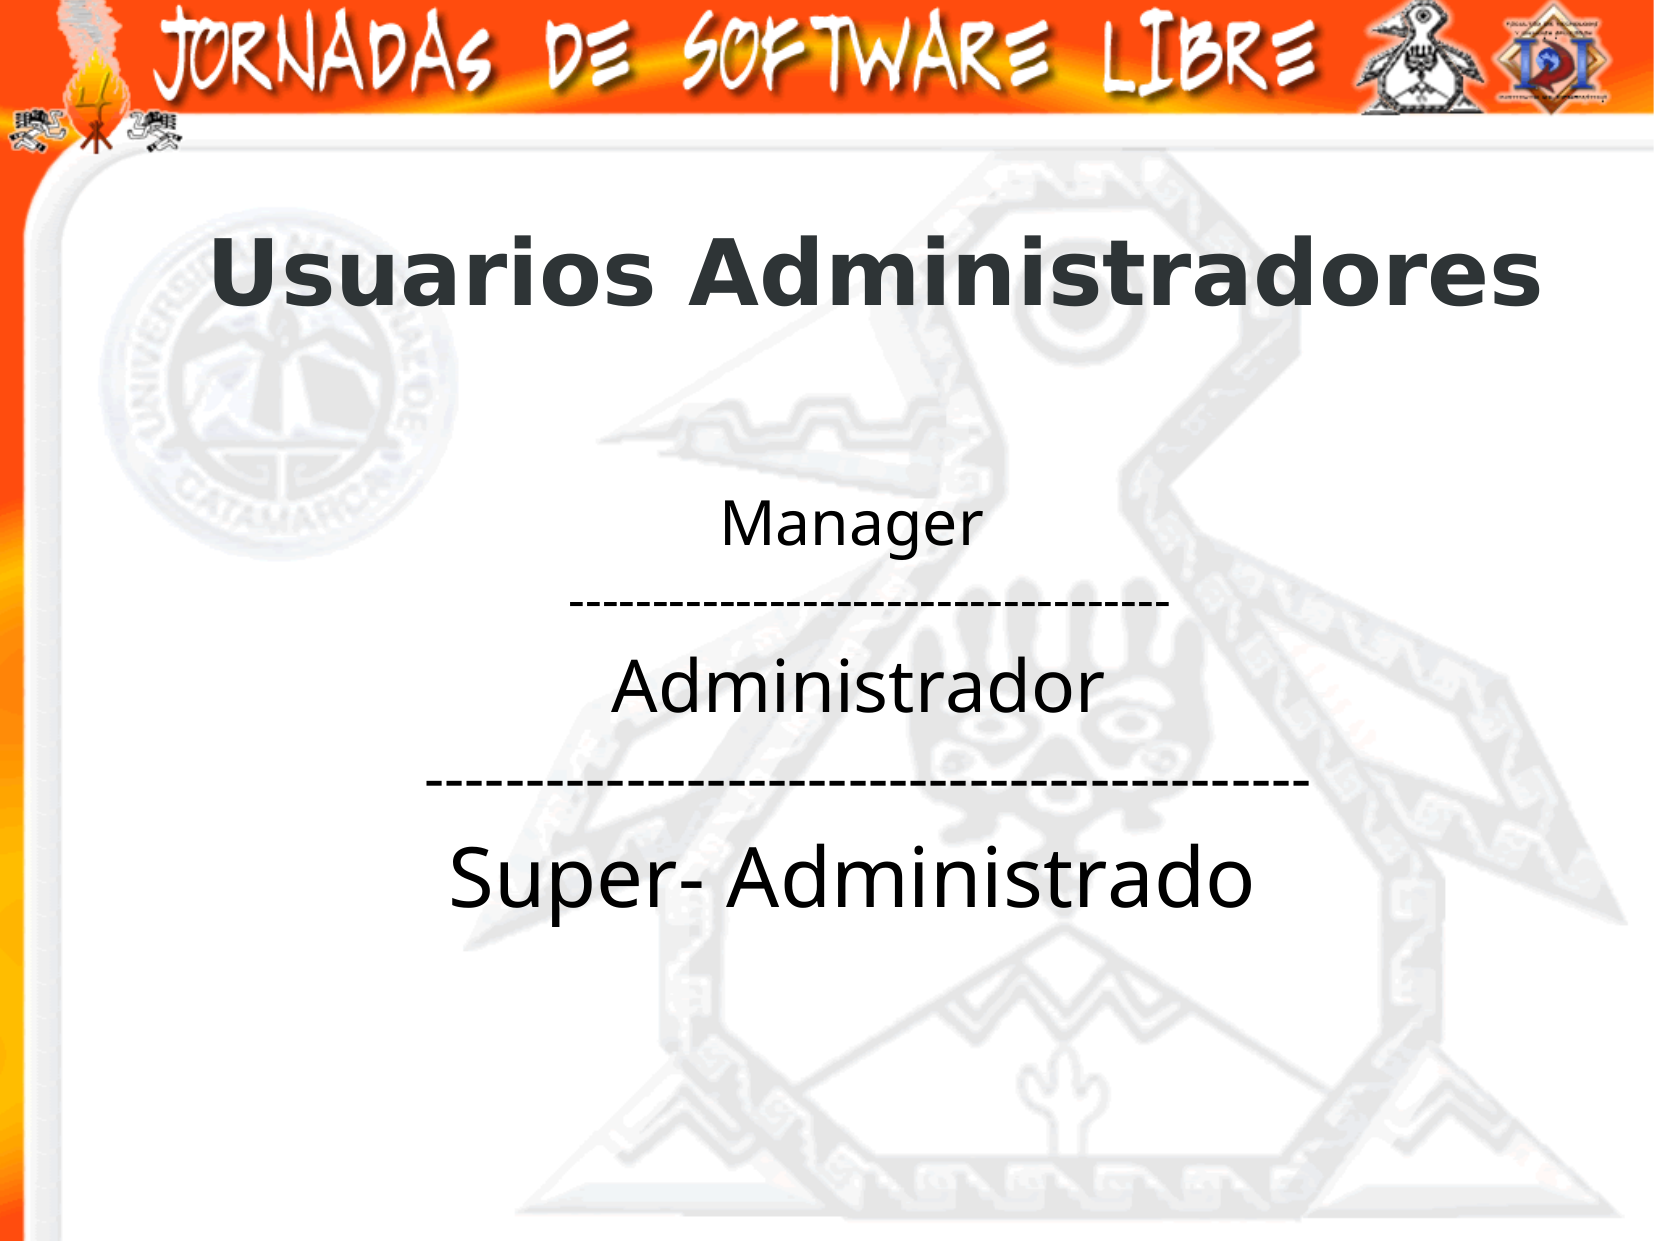

# Usuarios Administradores
 Manager
------------------------------------
Administrador
--------------------------------------------
Super- Administrador